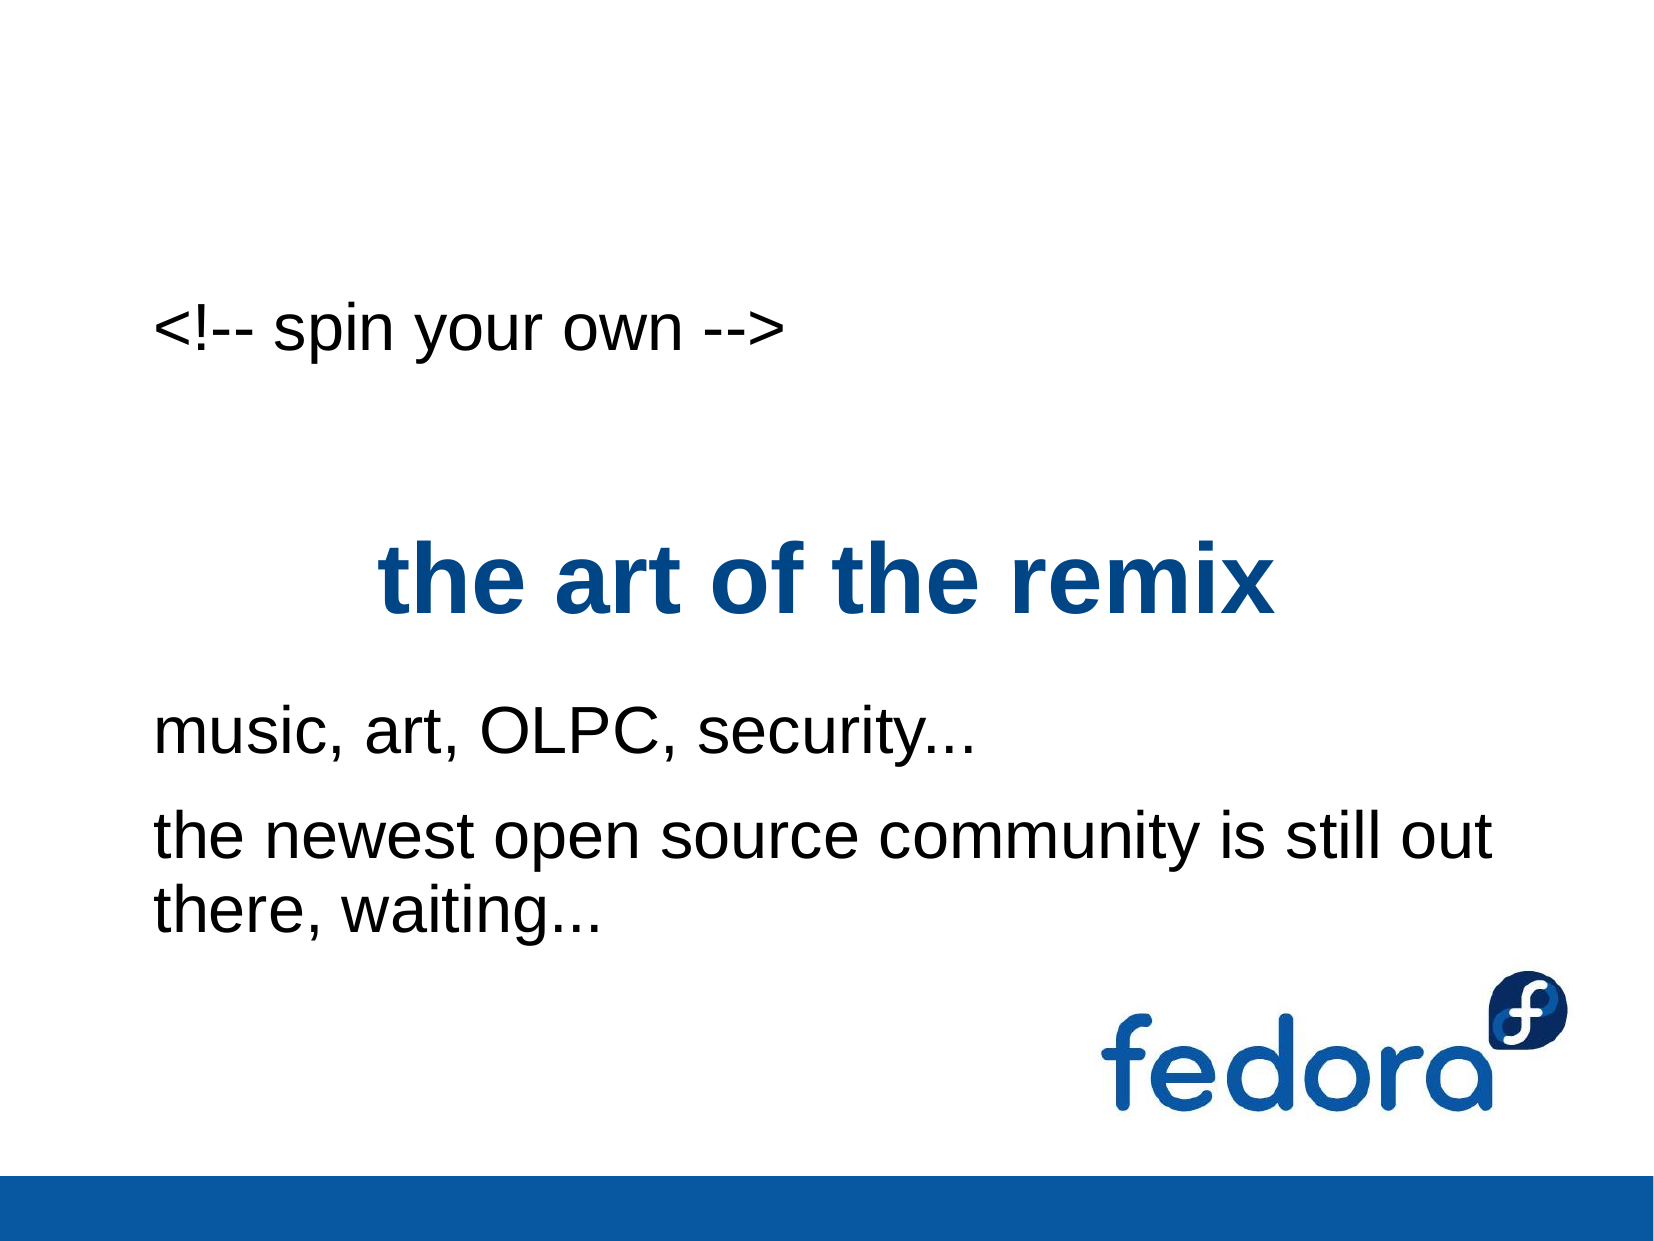

the art of the remix
# <!-- spin your own -->
music, art, OLPC, security...
the newest open source community is still out there, waiting...